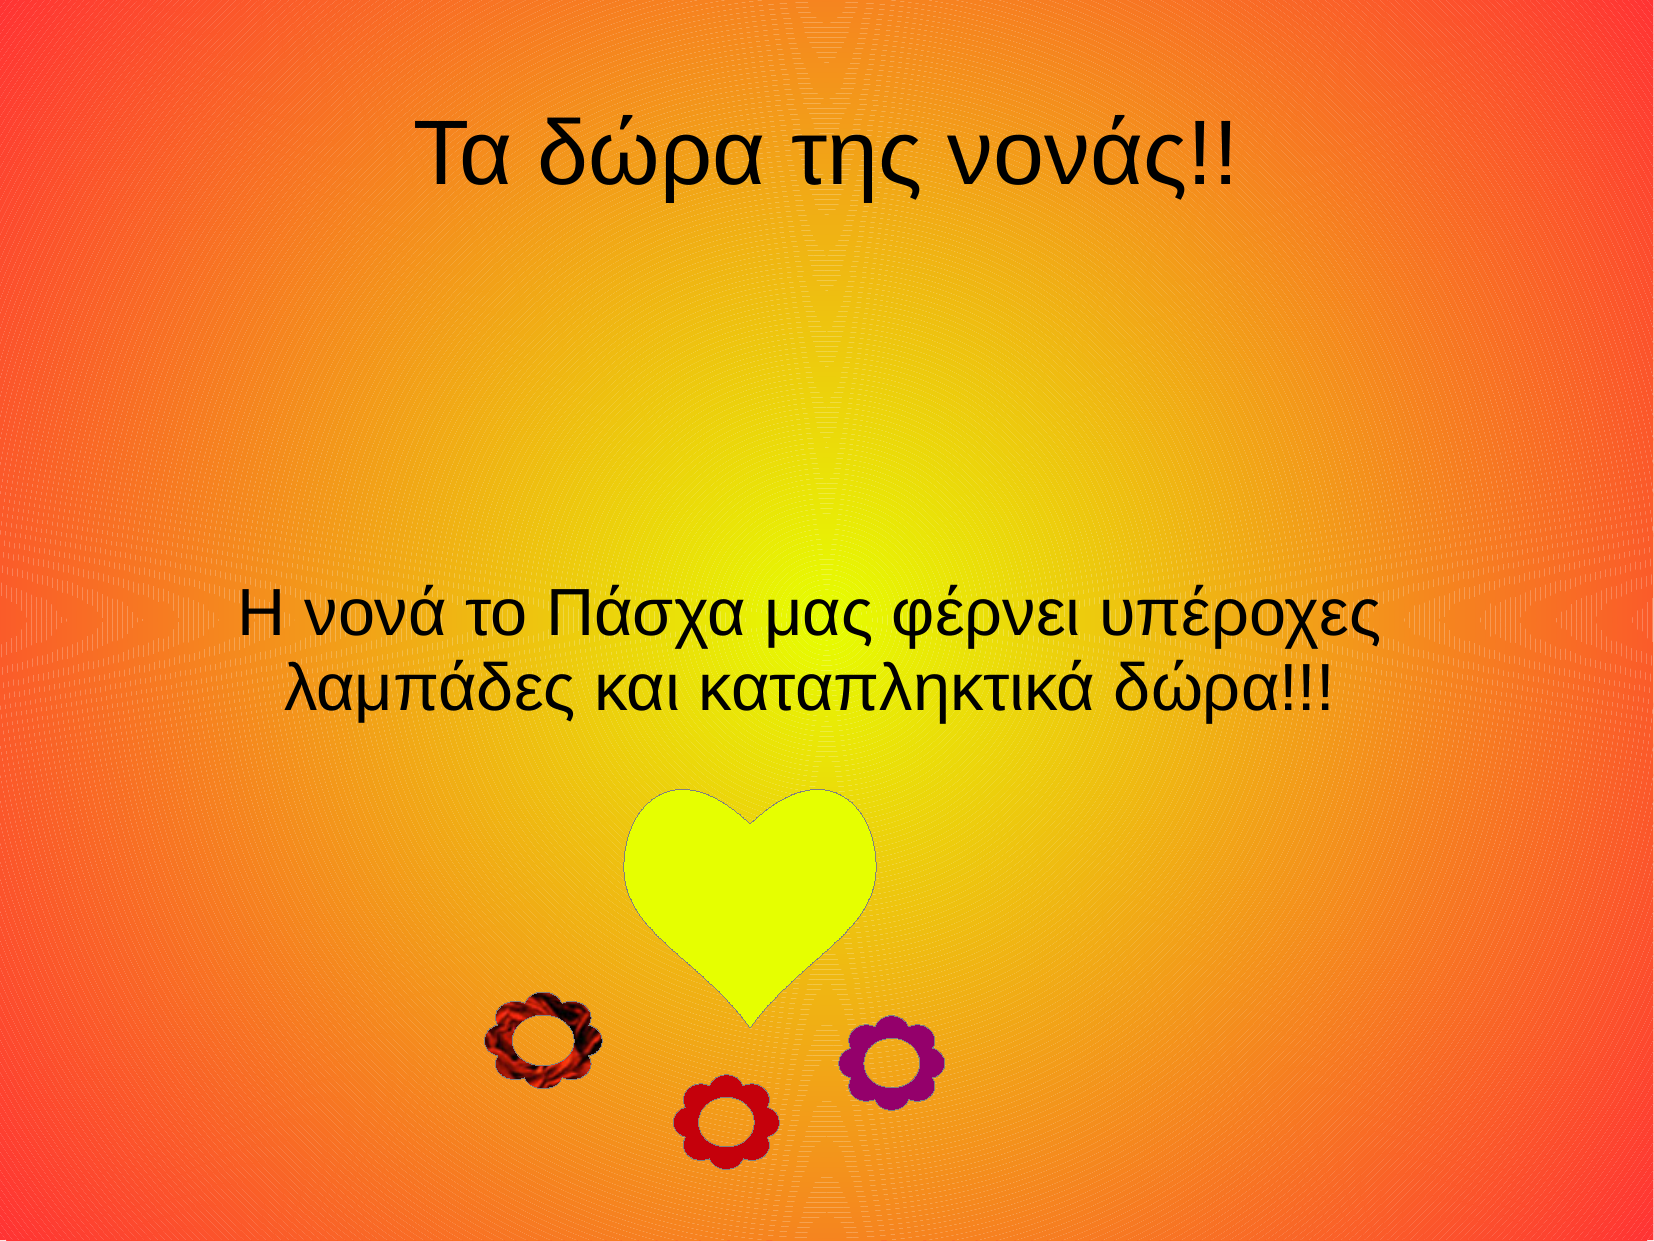

# Τα δώρα της νονάς!!
Η νονά το Πάσχα μας φέρνει υπέροχες λαμπάδες και καταπληκτικά δώρα!!!